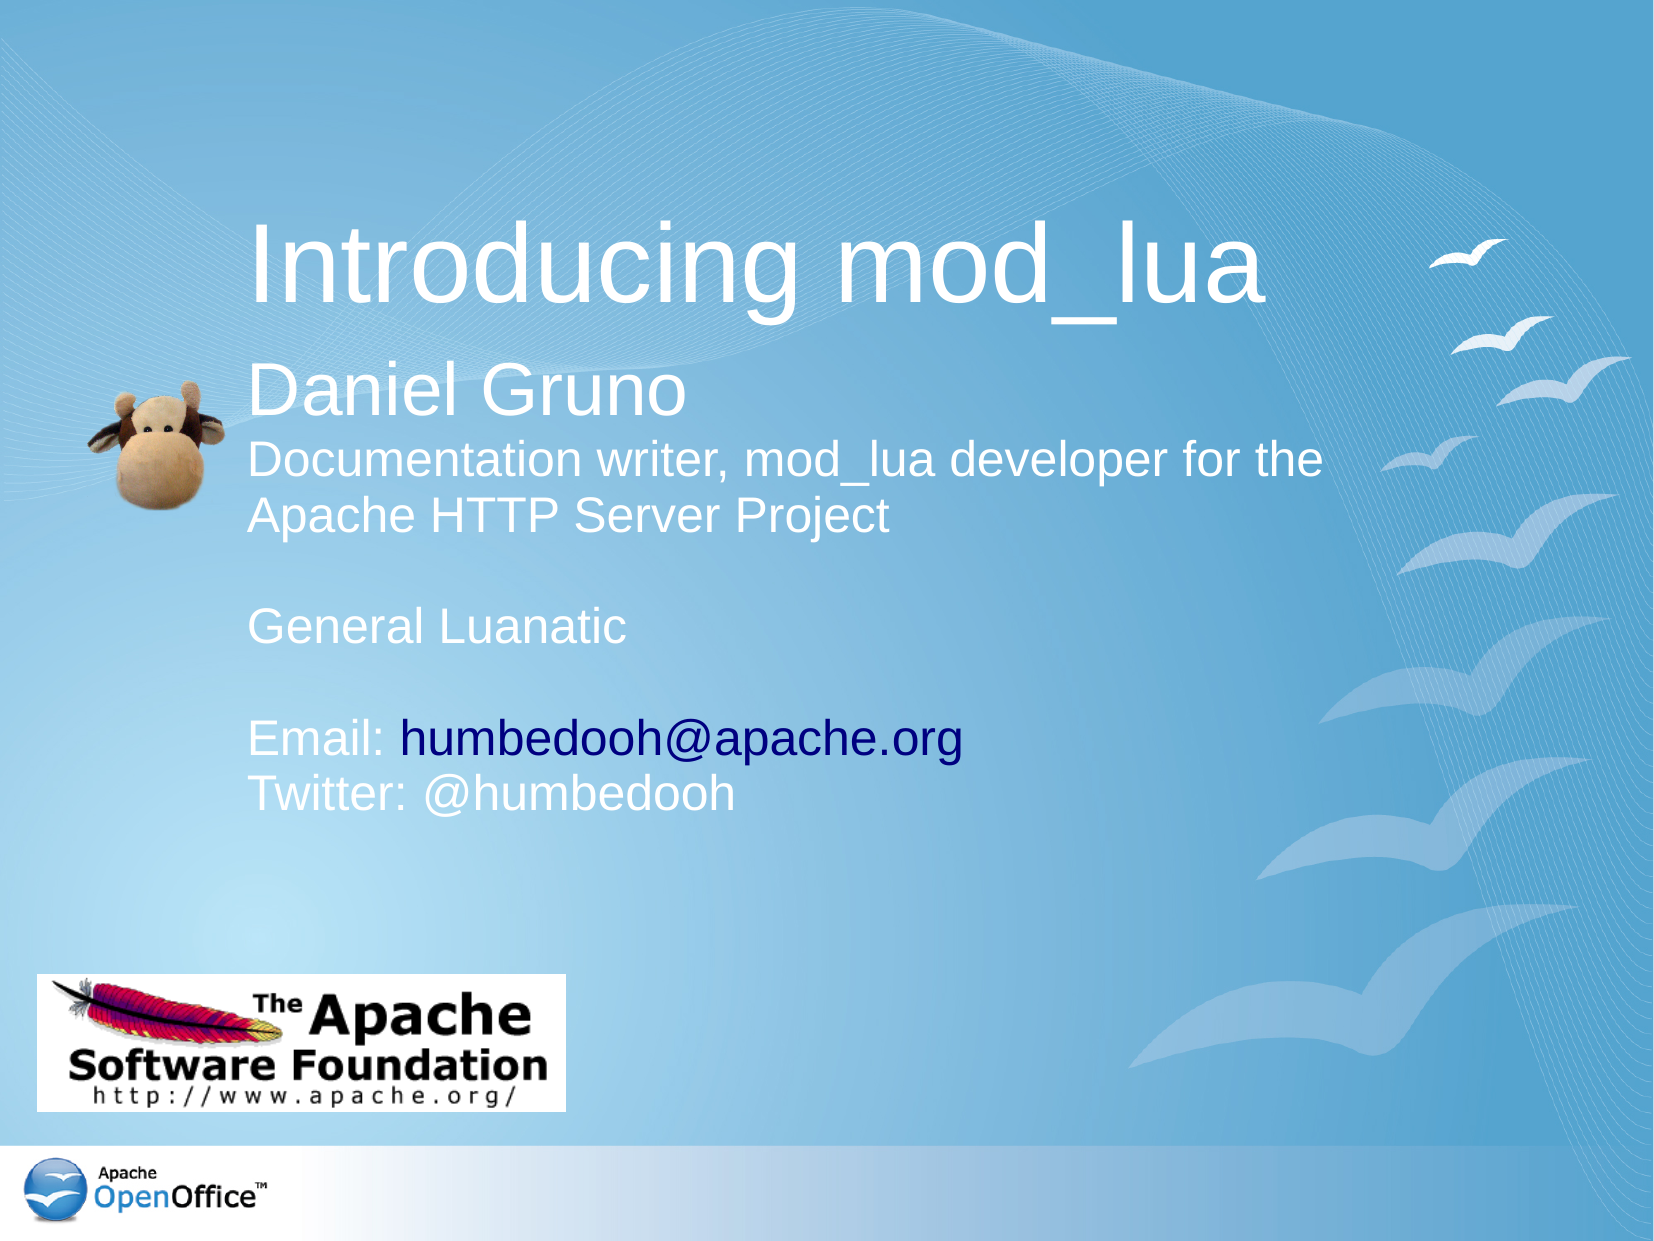

# Introducing mod_lua
Daniel Gruno
Documentation writer, mod_lua developer for the
Apache HTTP Server Project
General Luanatic
Email: humbedooh@apache.org
Twitter: @humbedooh